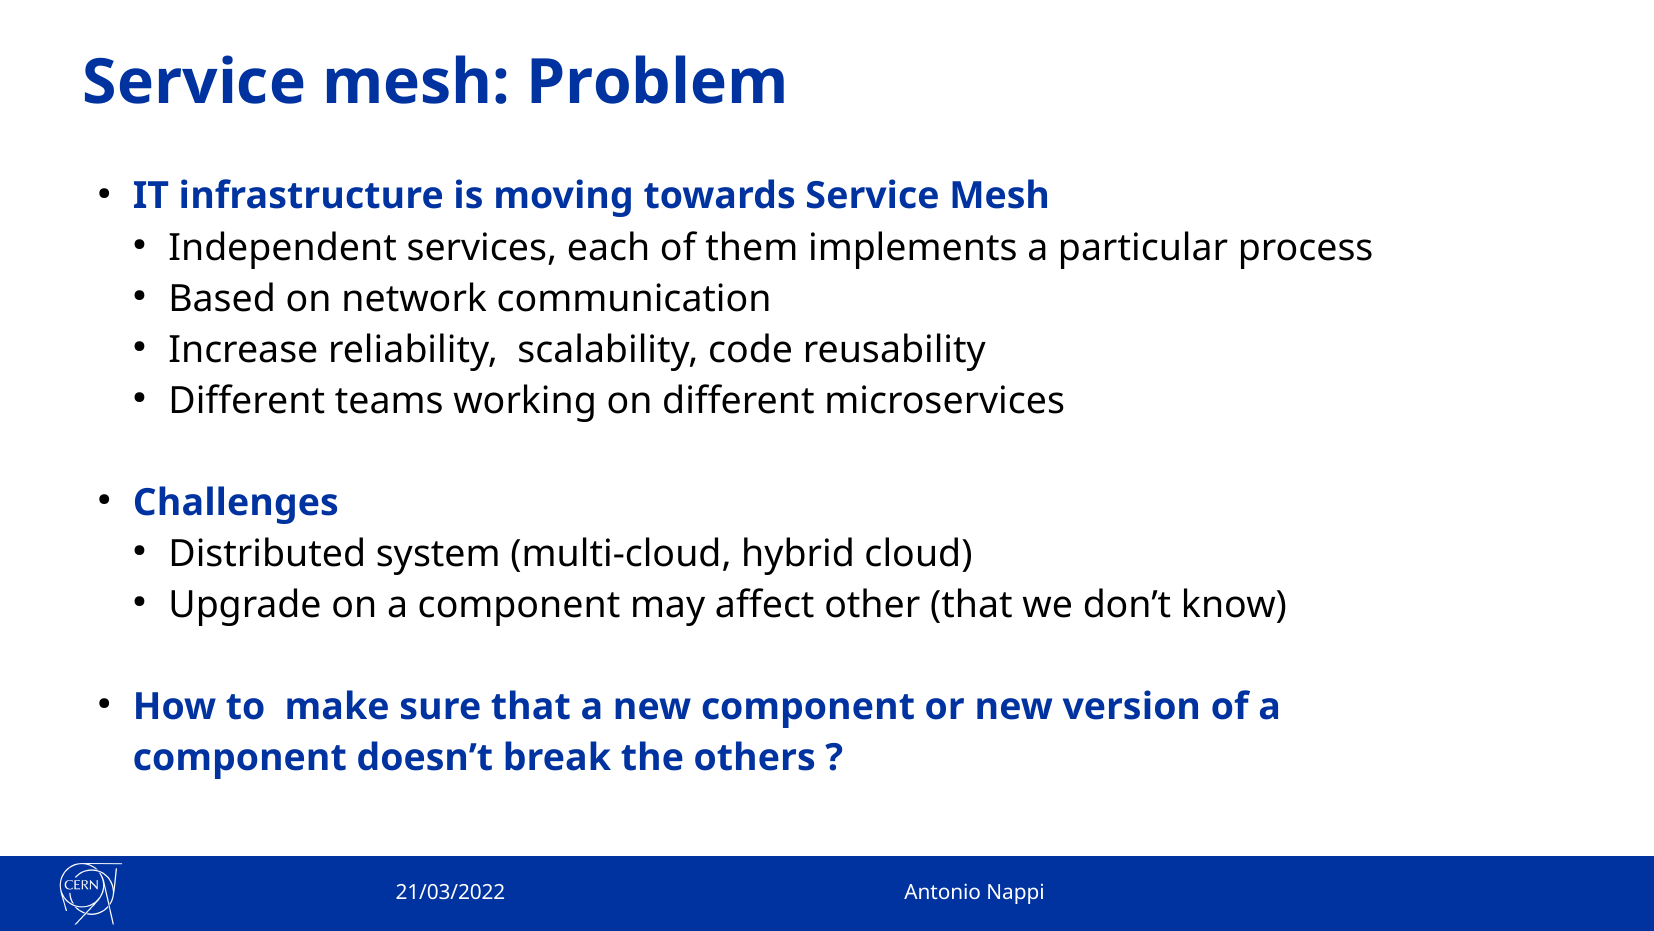

# Service mesh: Problem
IT infrastructure is moving towards Service Mesh
Independent services, each of them implements a particular process
Based on network communication
Increase reliability, scalability, code reusability
Different teams working on different microservices
Challenges
Distributed system (multi-cloud, hybrid cloud)
Upgrade on a component may affect other (that we don’t know)
How to make sure that a new component or new version of a component doesn’t break the others ?
21/03/2022
Antonio Nappi